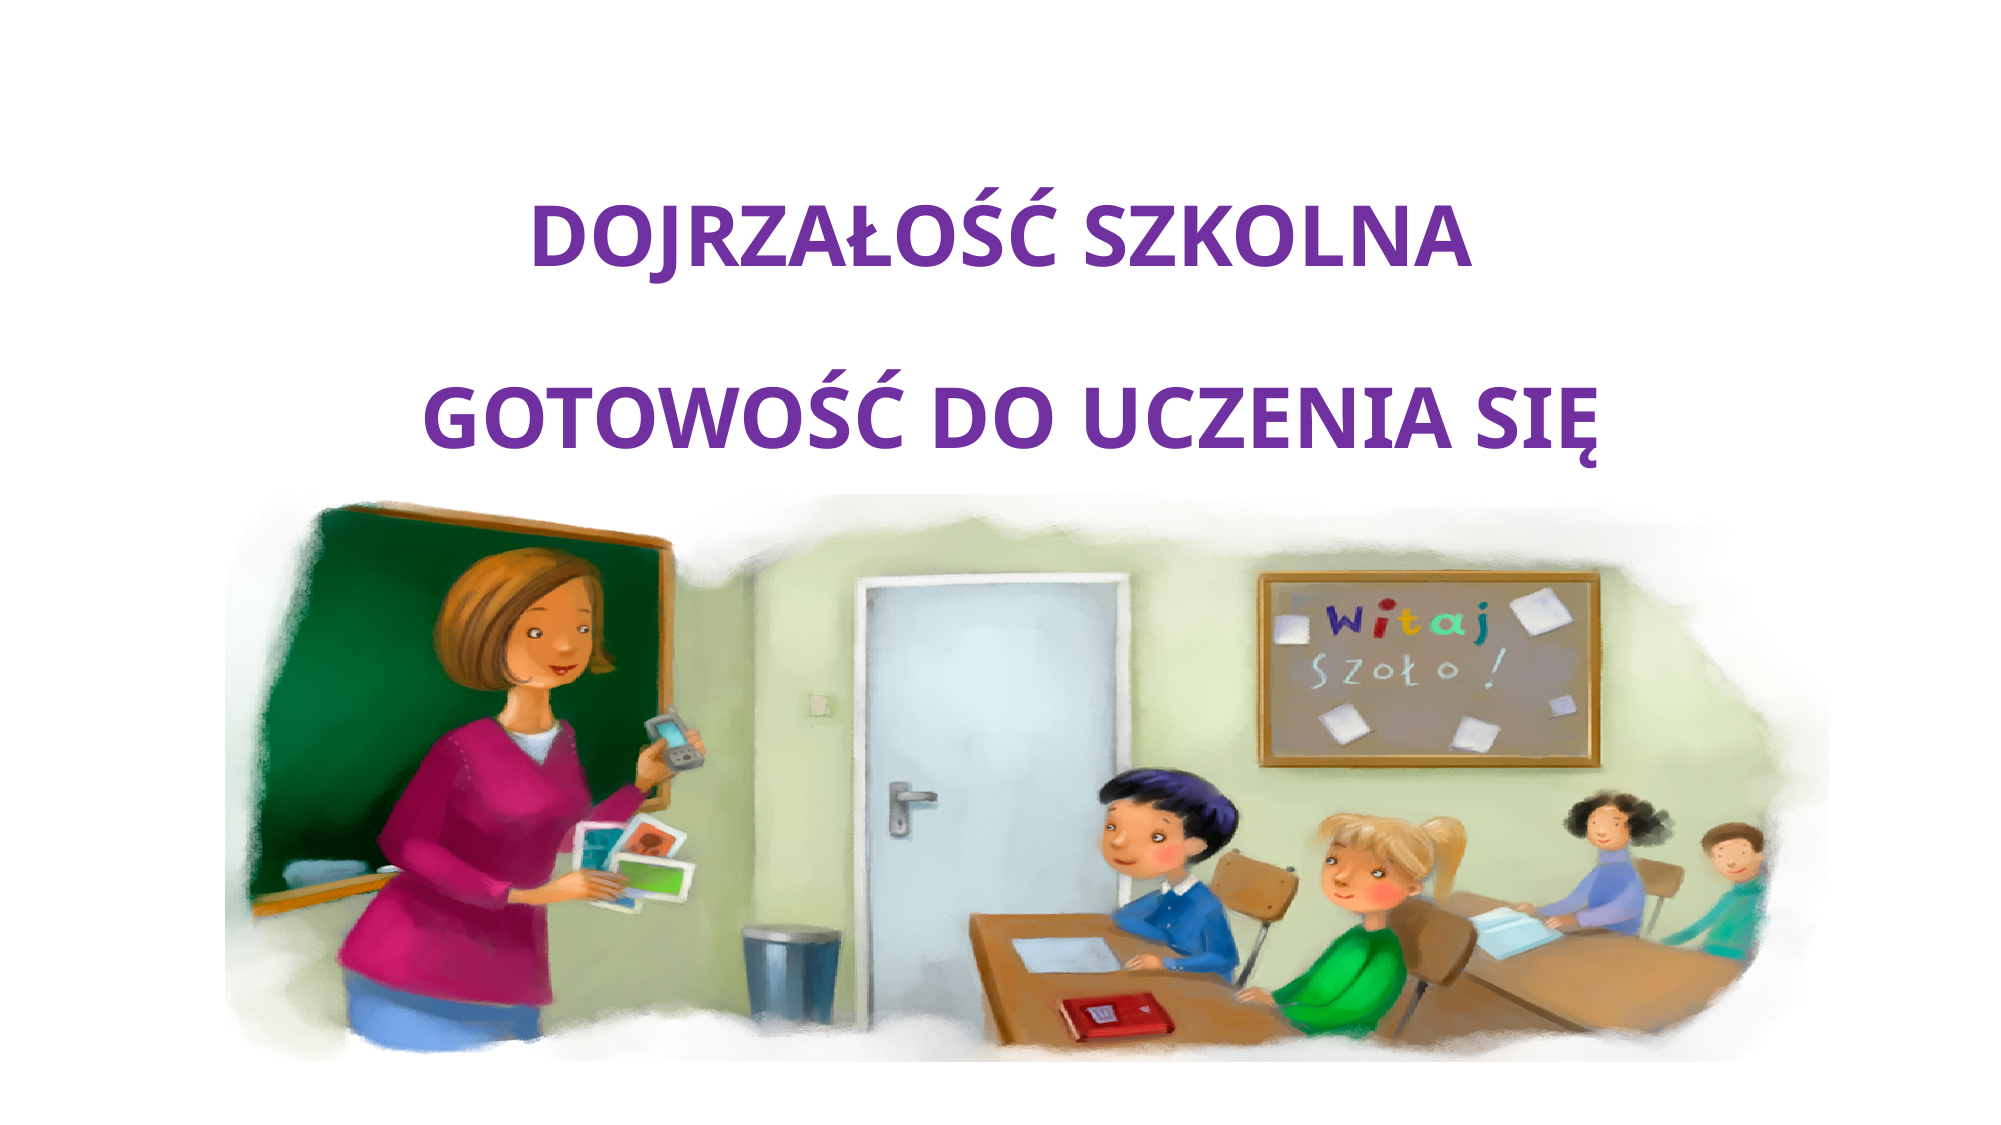

# DOJRZAŁOŚĆ SZKOLNA GOTOWOŚĆ DO UCZENIA SIĘ